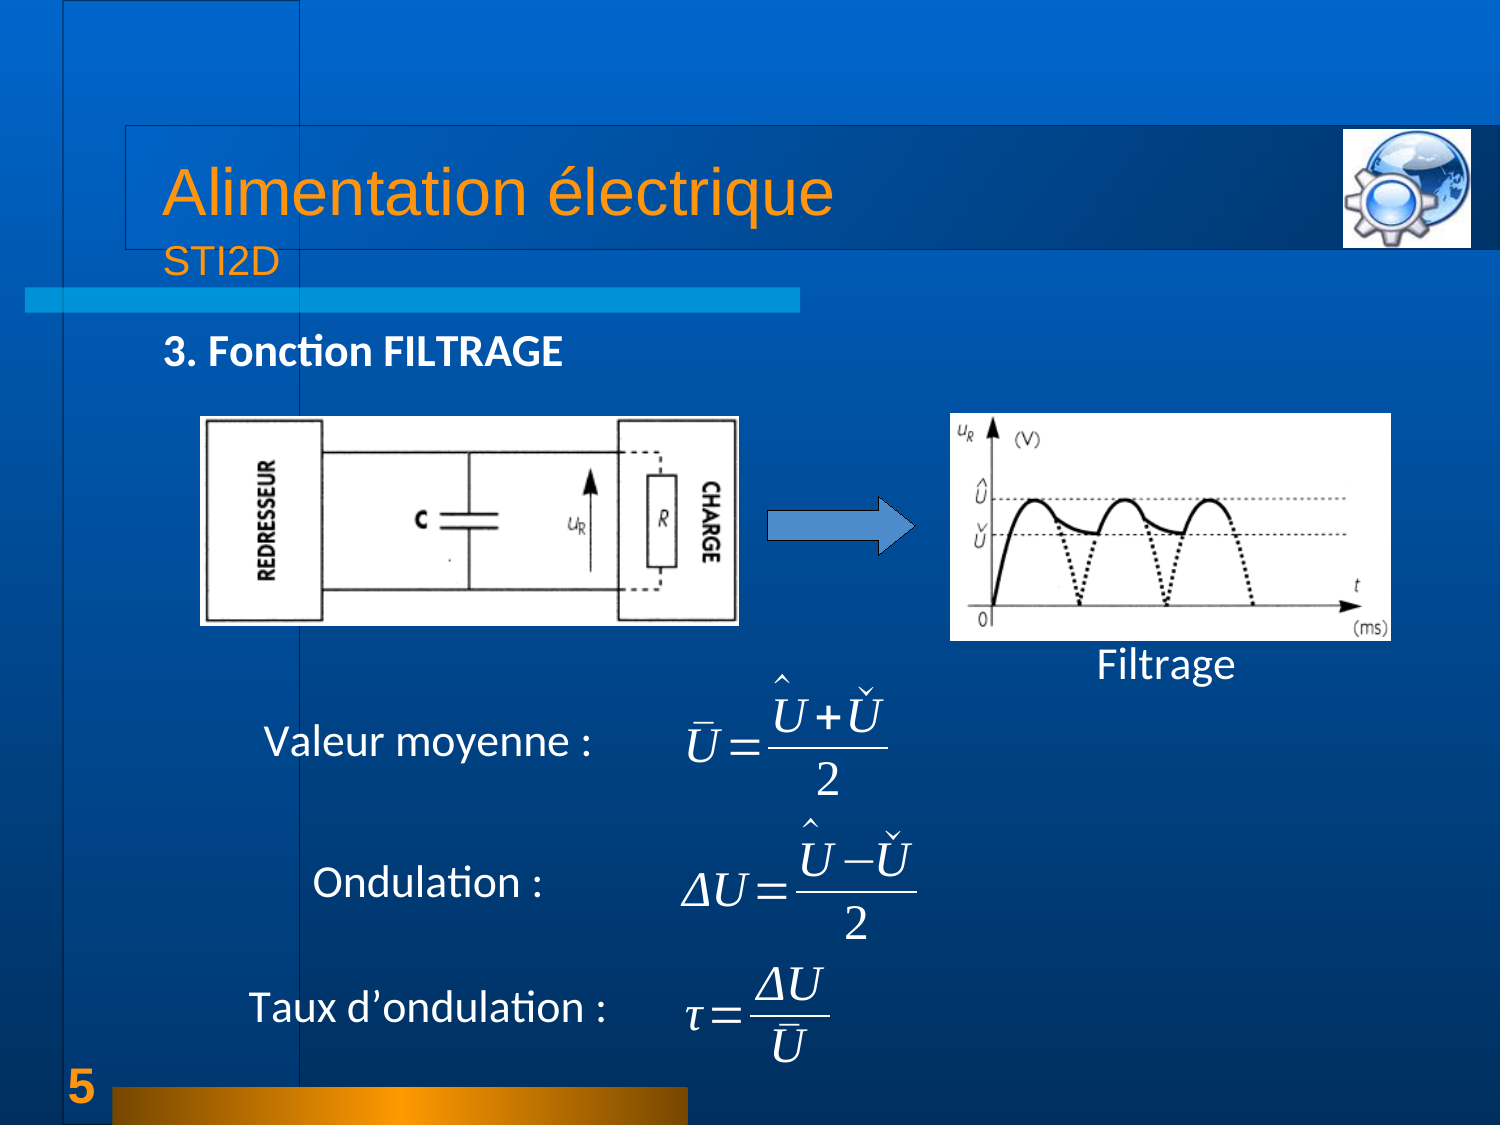

3. Fonction FILTRAGE
Filtrage
Valeur moyenne :
Ondulation :
Taux d’ondulation :